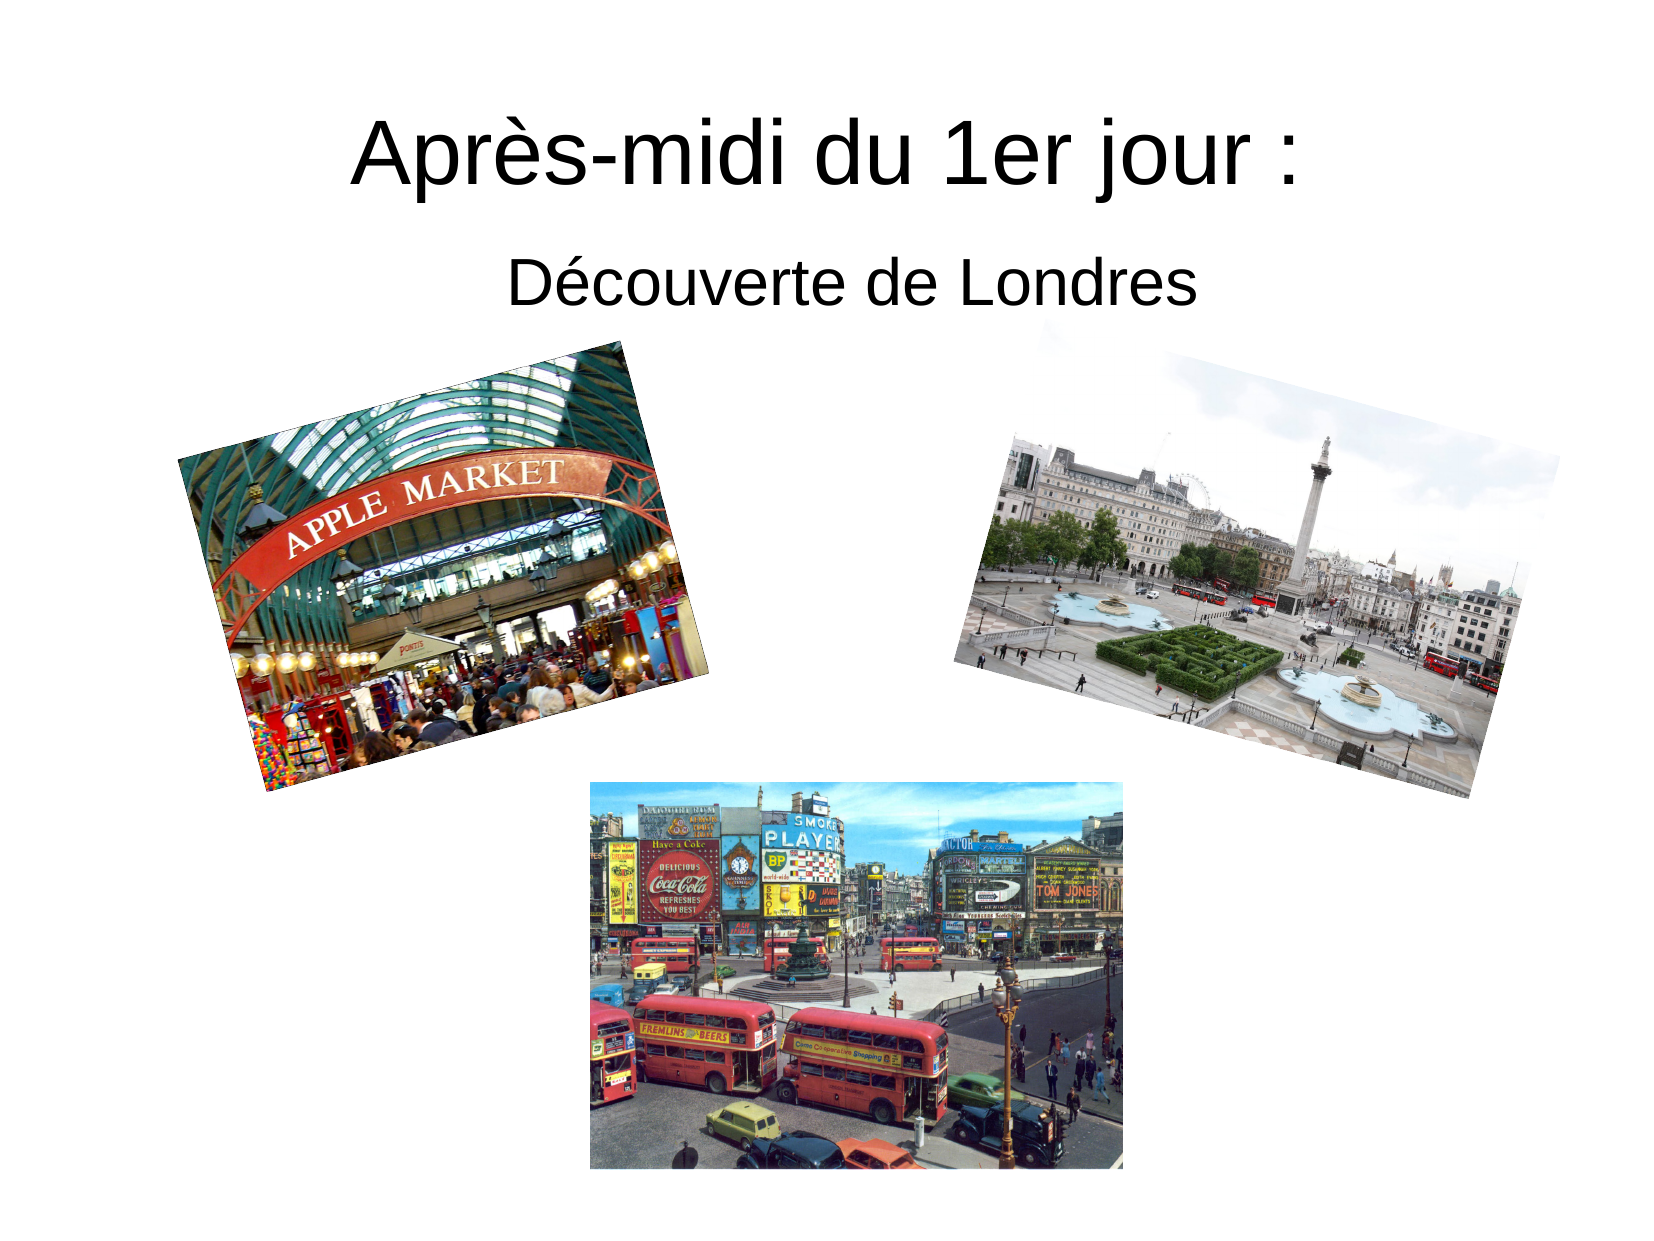

# Après-midi du 1er jour :
Découverte de Londres